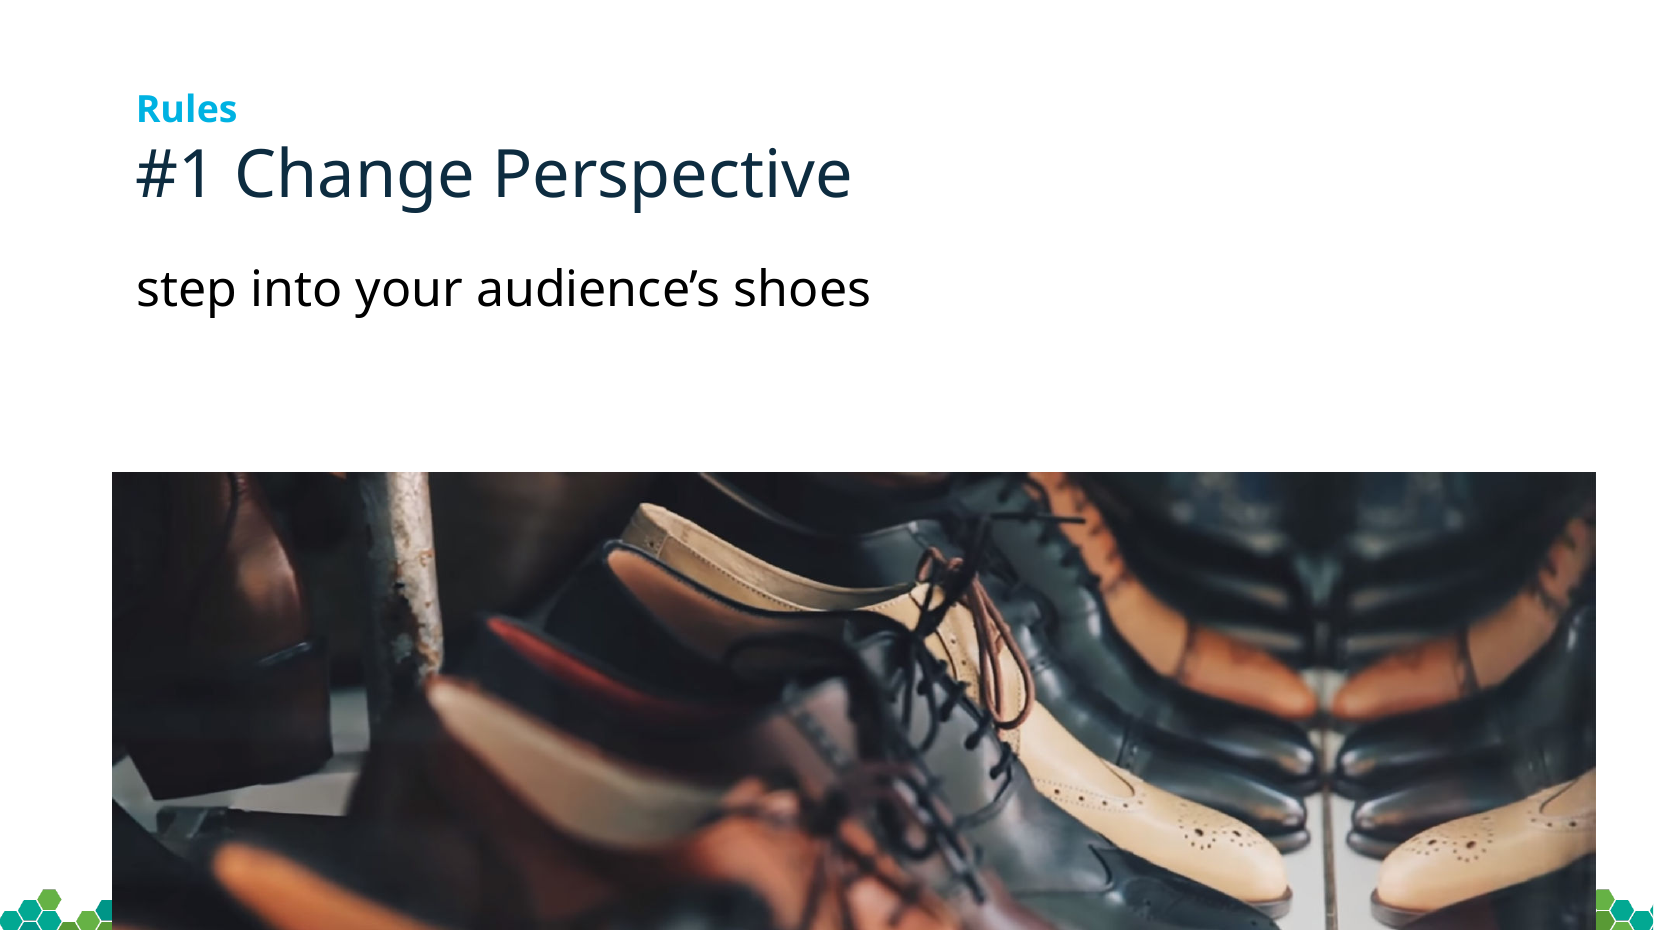

Rules
#1 Change Perspective
# step into your audience’s shoes